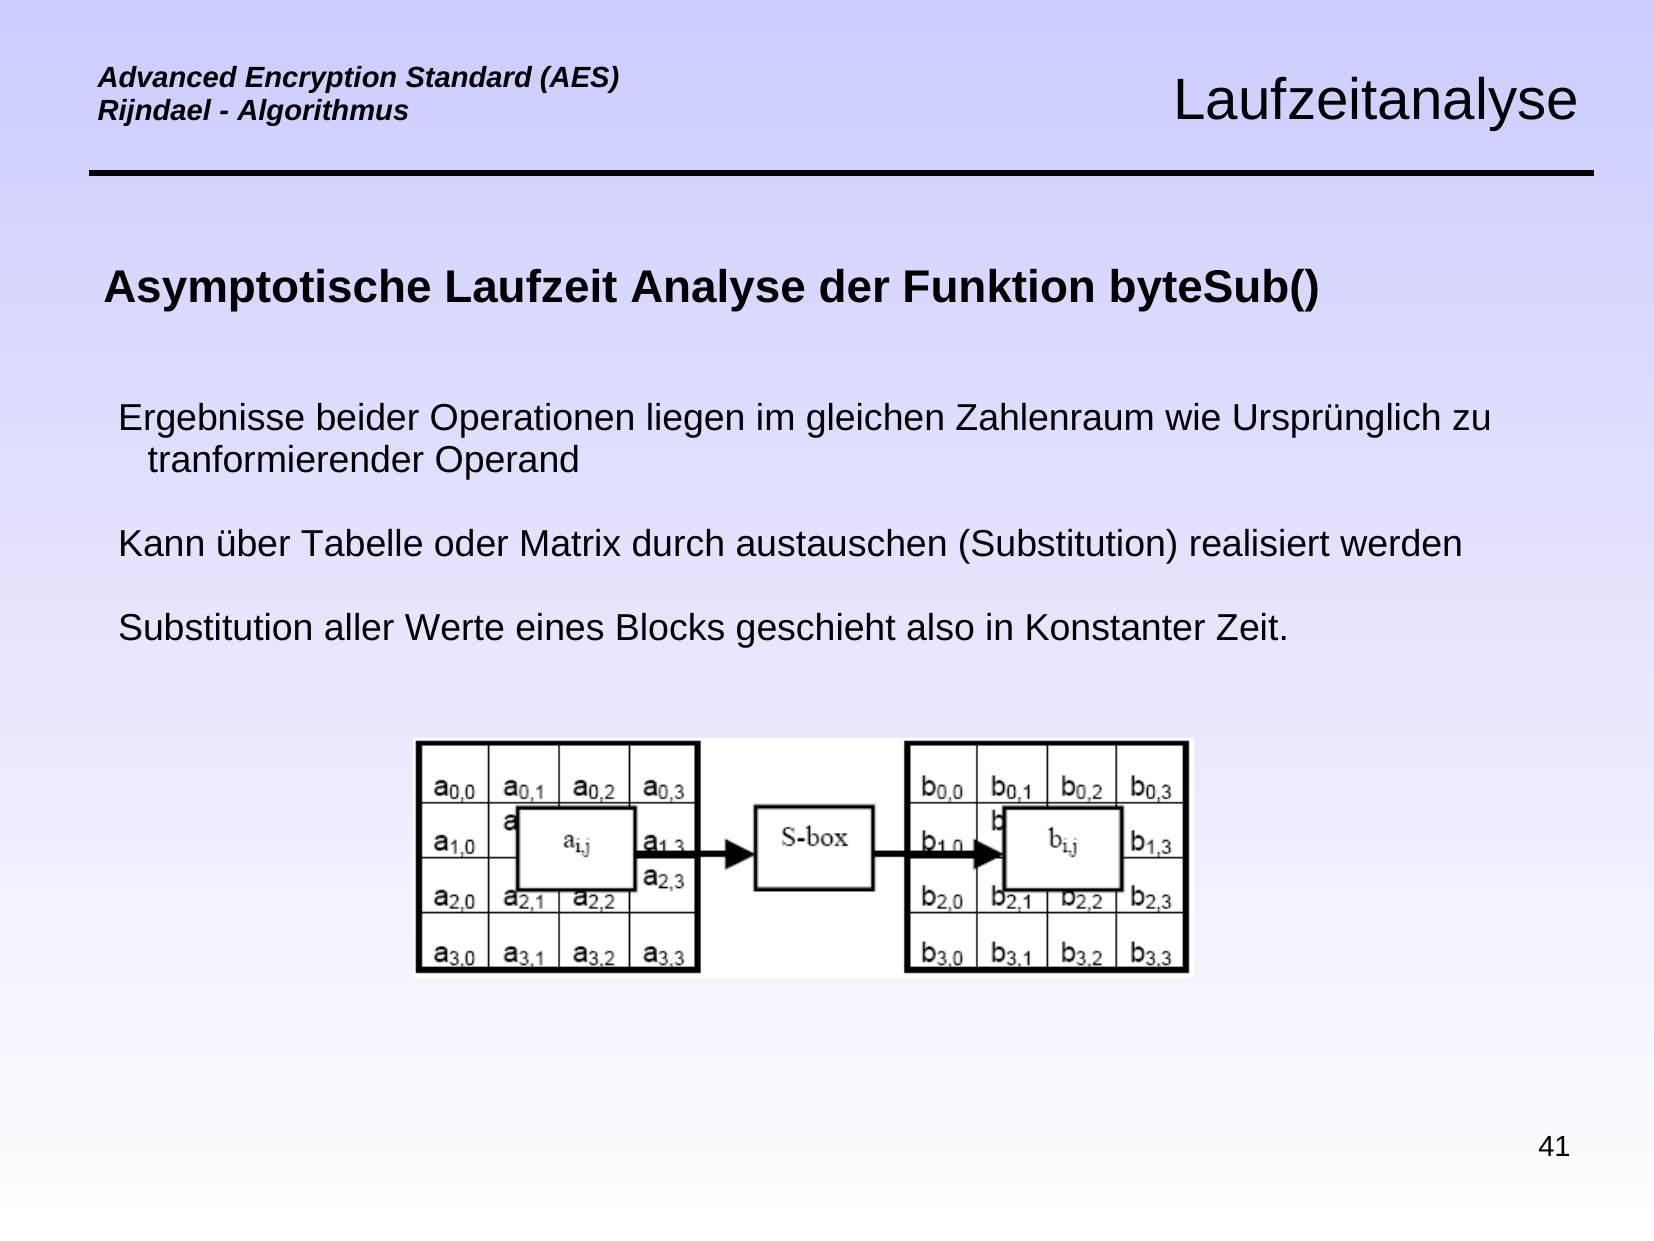

Advanced Encryption Standard (AES)
Rijndael - Algorithmus
Laufzeitanalyse
Asymptotische Laufzeit Analyse der Funktion byteSub()
Ergebnisse beider Operationen liegen im gleichen Zahlenraum wie Ursprünglich zu tranformierender Operand
Kann über Tabelle oder Matrix durch austauschen (Substitution) realisiert werden
Substitution aller Werte eines Blocks geschieht also in Konstanter Zeit.
41